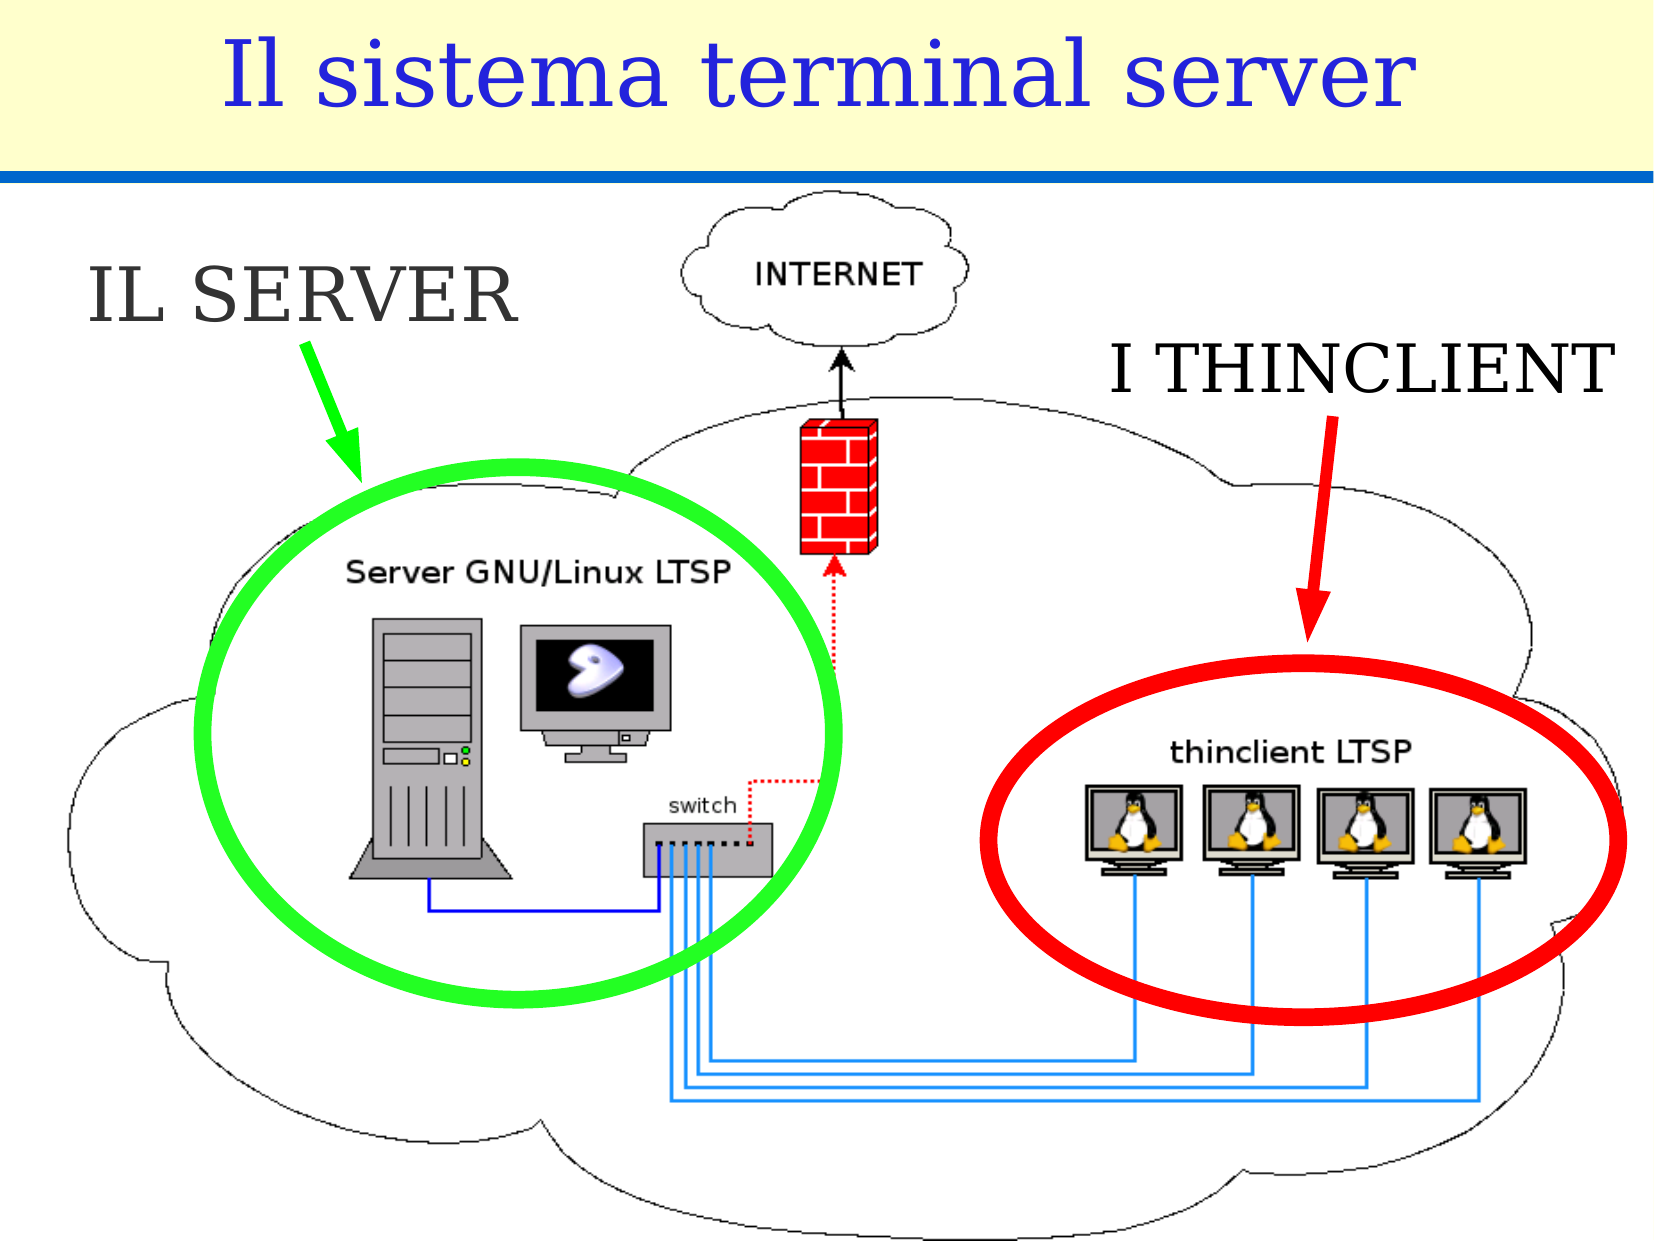

# Il sistema terminal server
IL SERVER
I THINCLIENT